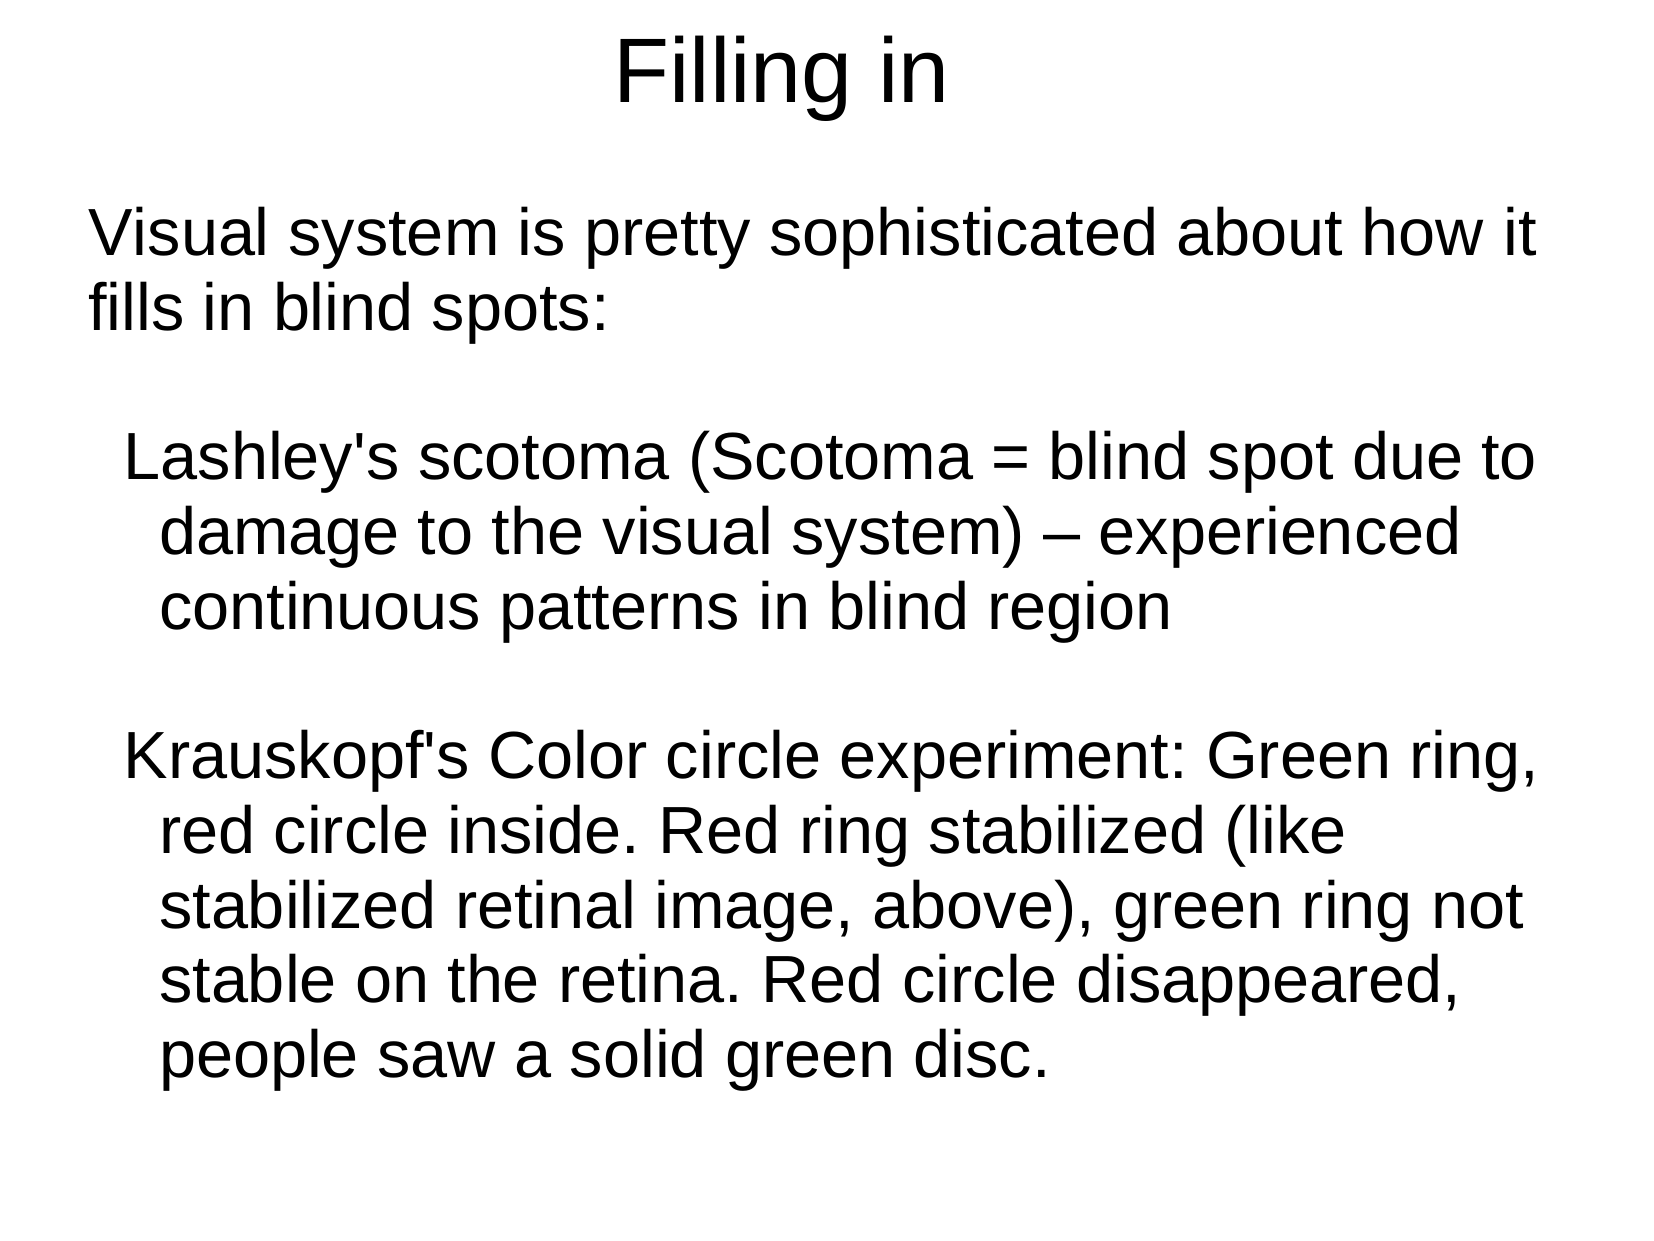

# Filling in
Visual system is pretty sophisticated about how it fills in blind spots:
Lashley's scotoma (Scotoma = blind spot due to damage to the visual system) – experienced continuous patterns in blind region
Krauskopf's Color circle experiment: Green ring, red circle inside. Red ring stabilized (like stabilized retinal image, above), green ring not stable on the retina. Red circle disappeared, people saw a solid green disc.